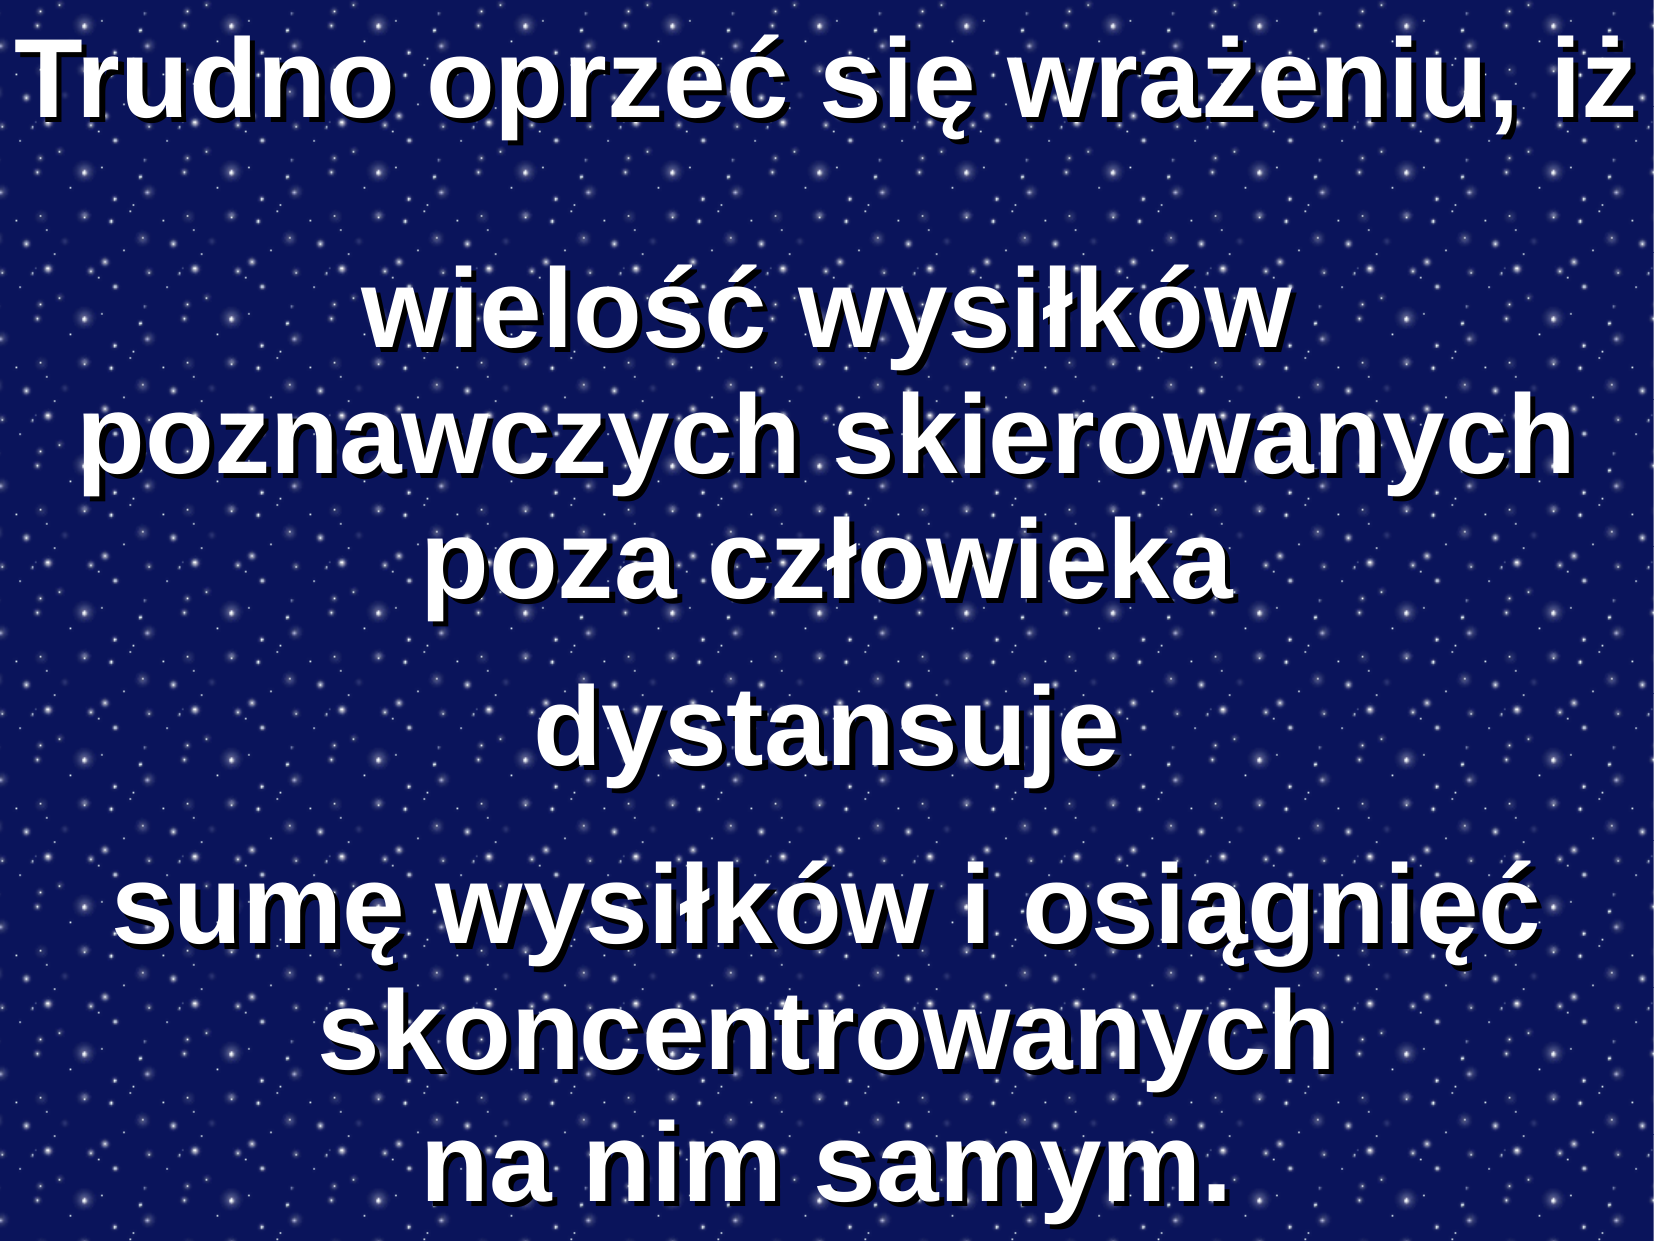

# Trudno oprzeć się wrażeniu, iż
wielość wysiłków poznawczych skierowanych poza człowieka
dystansuje
sumę wysiłków i osiągnięć skoncentrowanych
na nim samym.